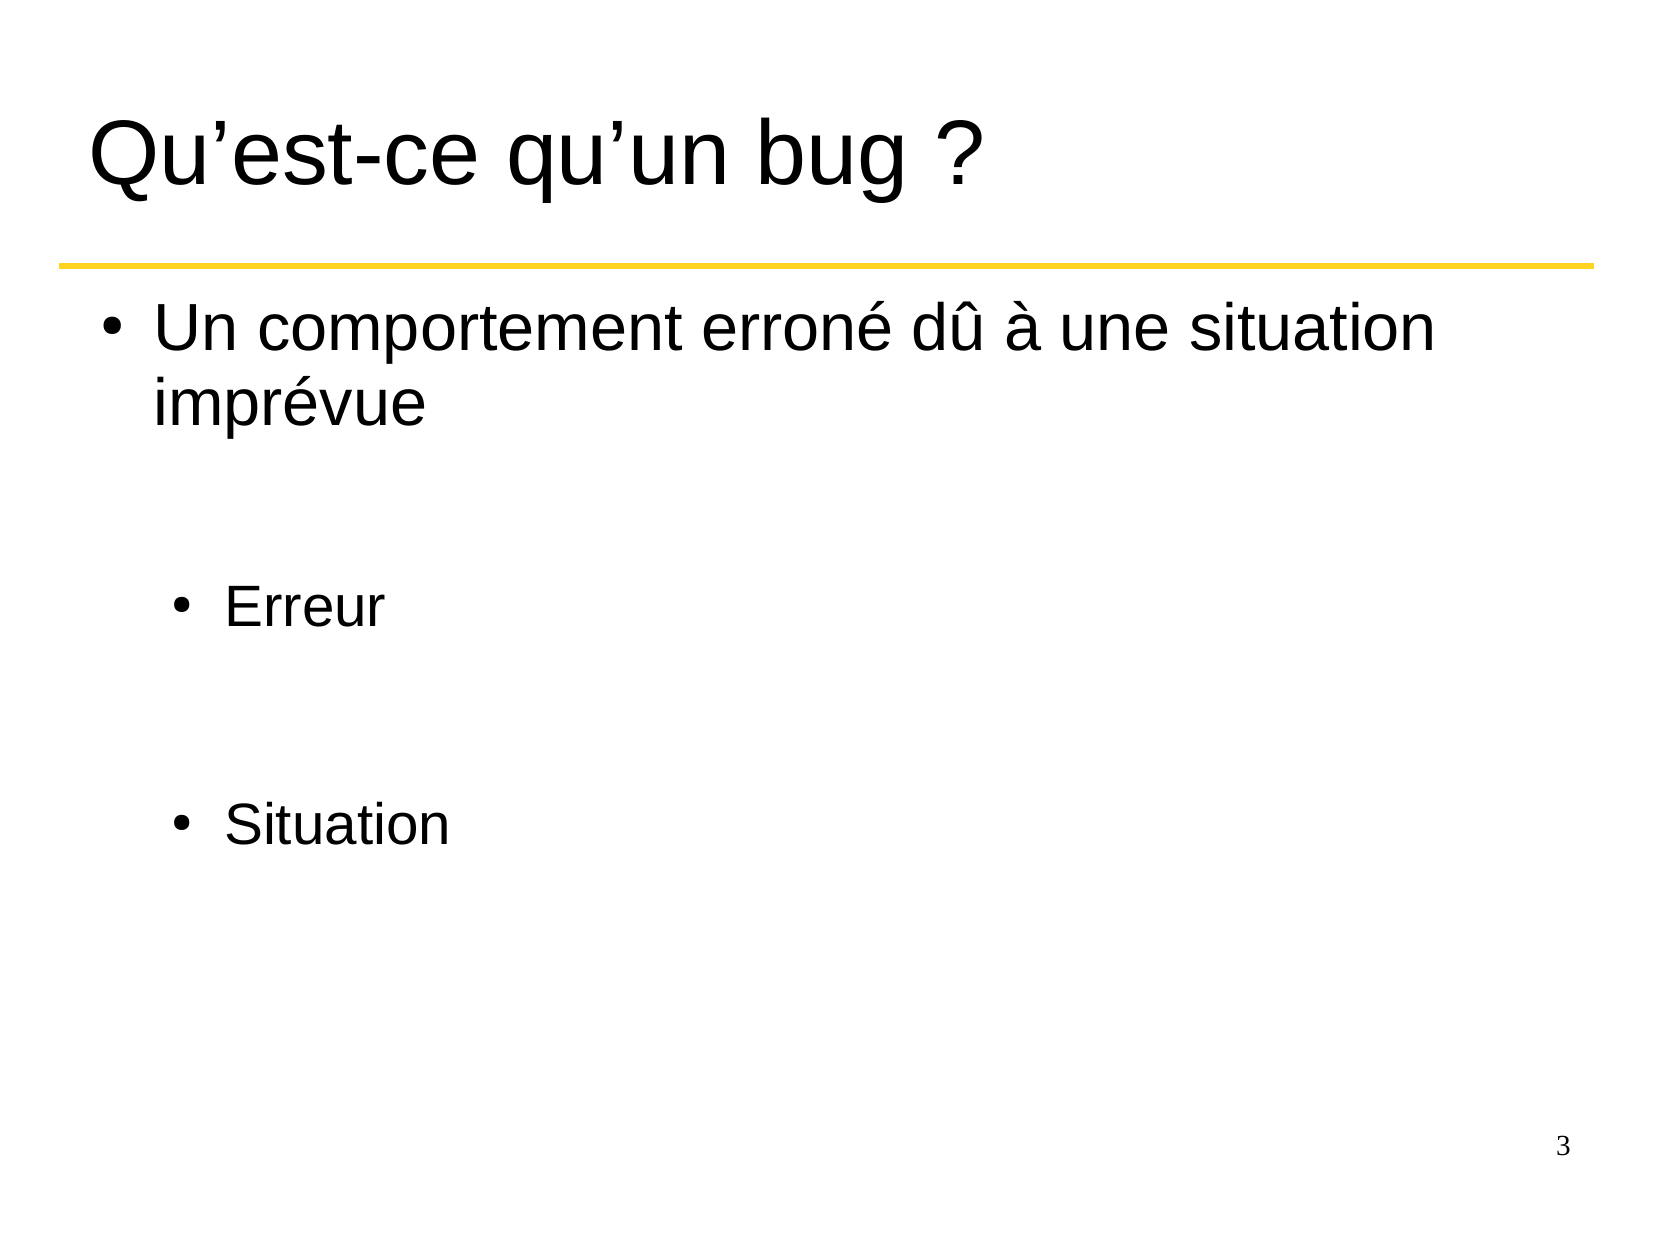

# Qu’est-ce qu’un bug ?
Un comportement erroné dû à une situation imprévue
Erreur
Situation
3